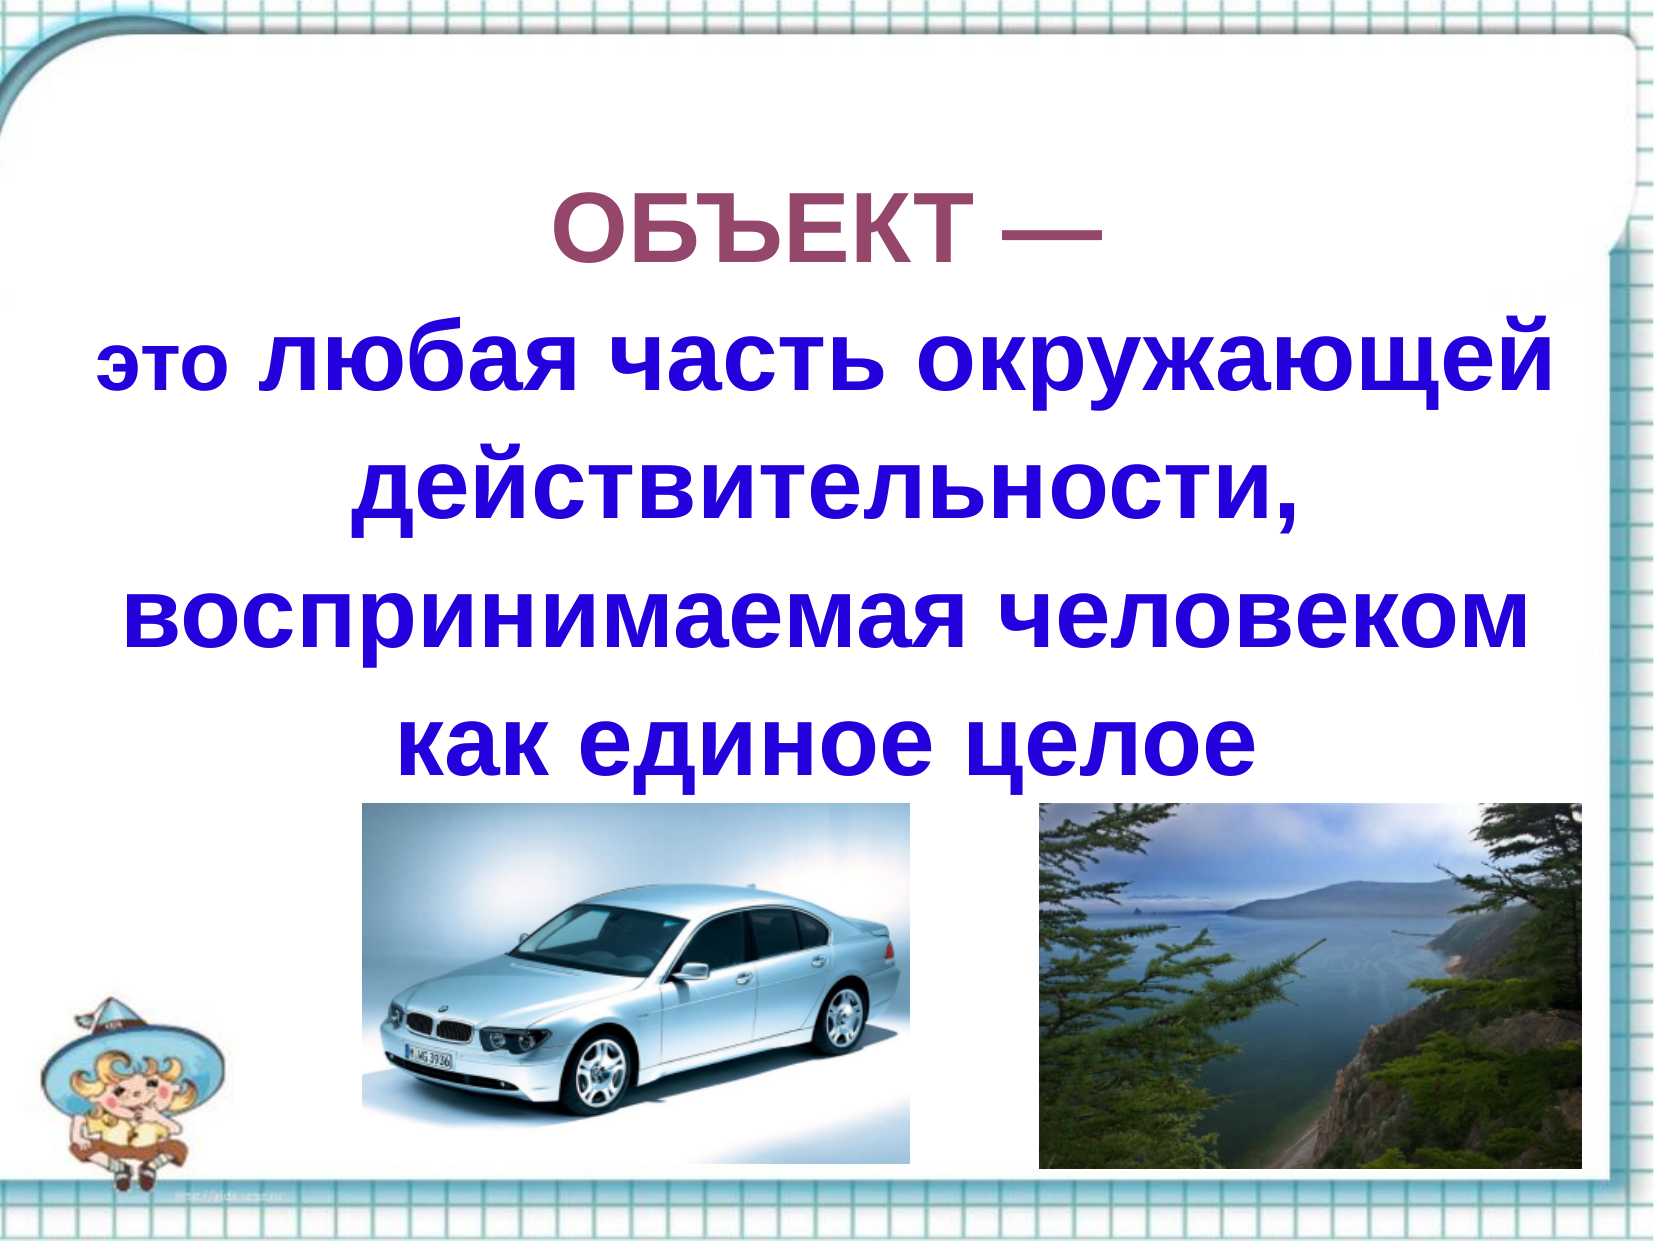

# ОБЪЕКТ —
это любая часть окружающей действительности, воспринимаемая человеком как единое целое